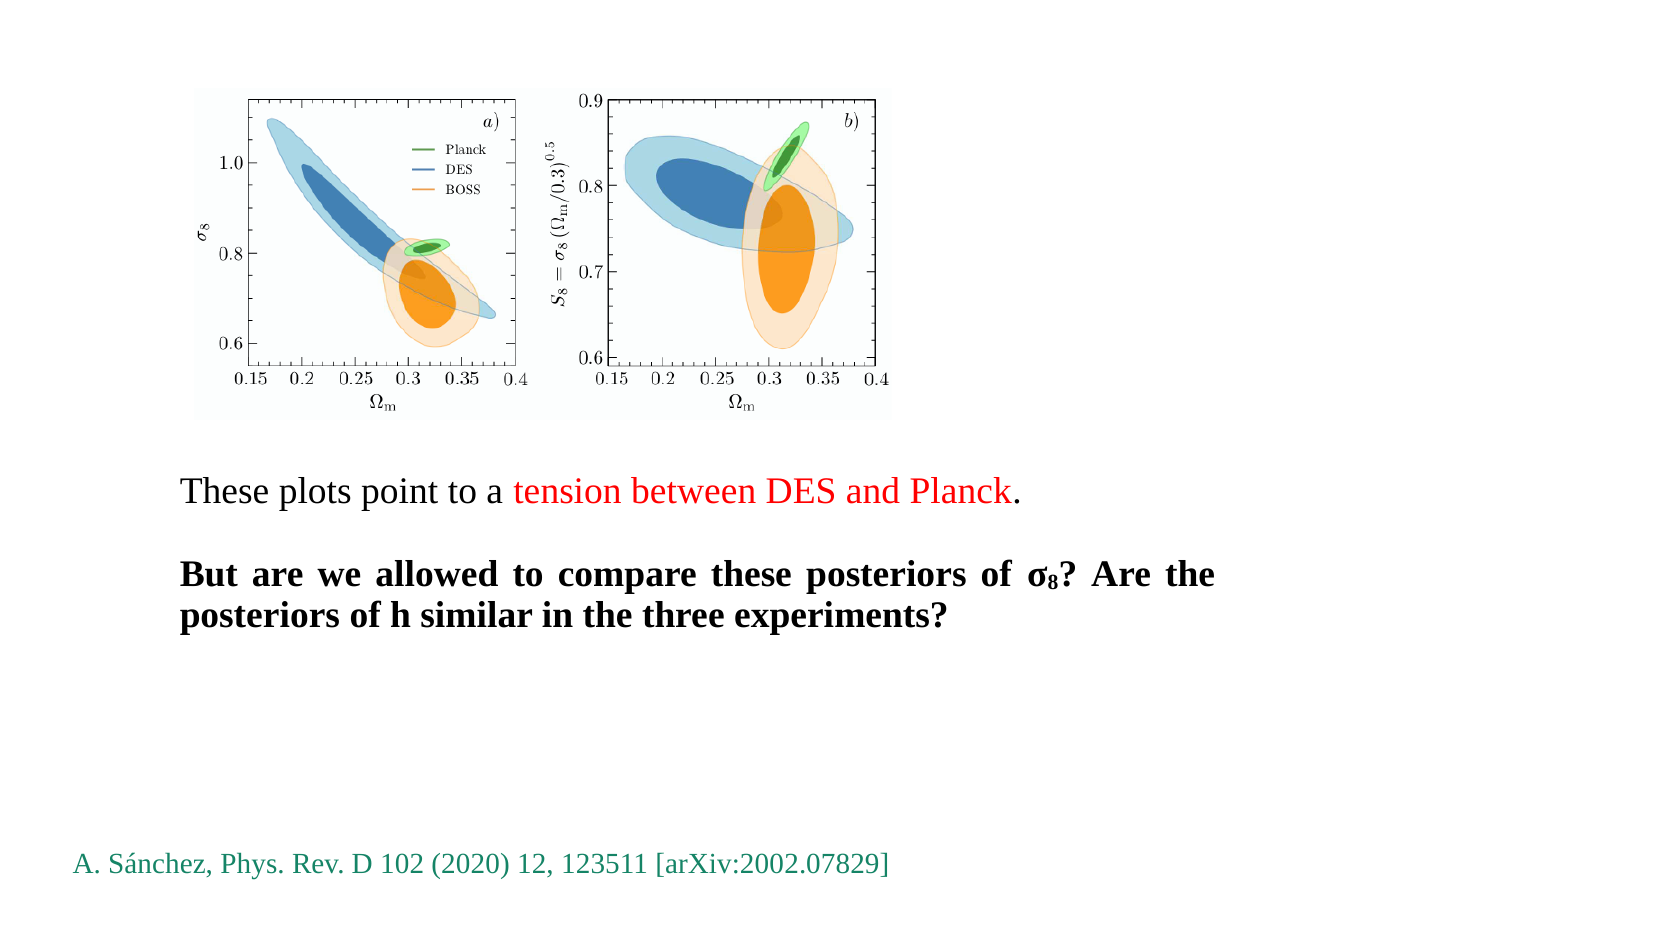

These plots point to a tension between DES and Planck.
But are we allowed to compare these posteriors of σ8? Are the posteriors of h similar in the three experiments?
A. Sánchez, Phys. Rev. D 102 (2020) 12, 123511 [arXiv:2002.07829]